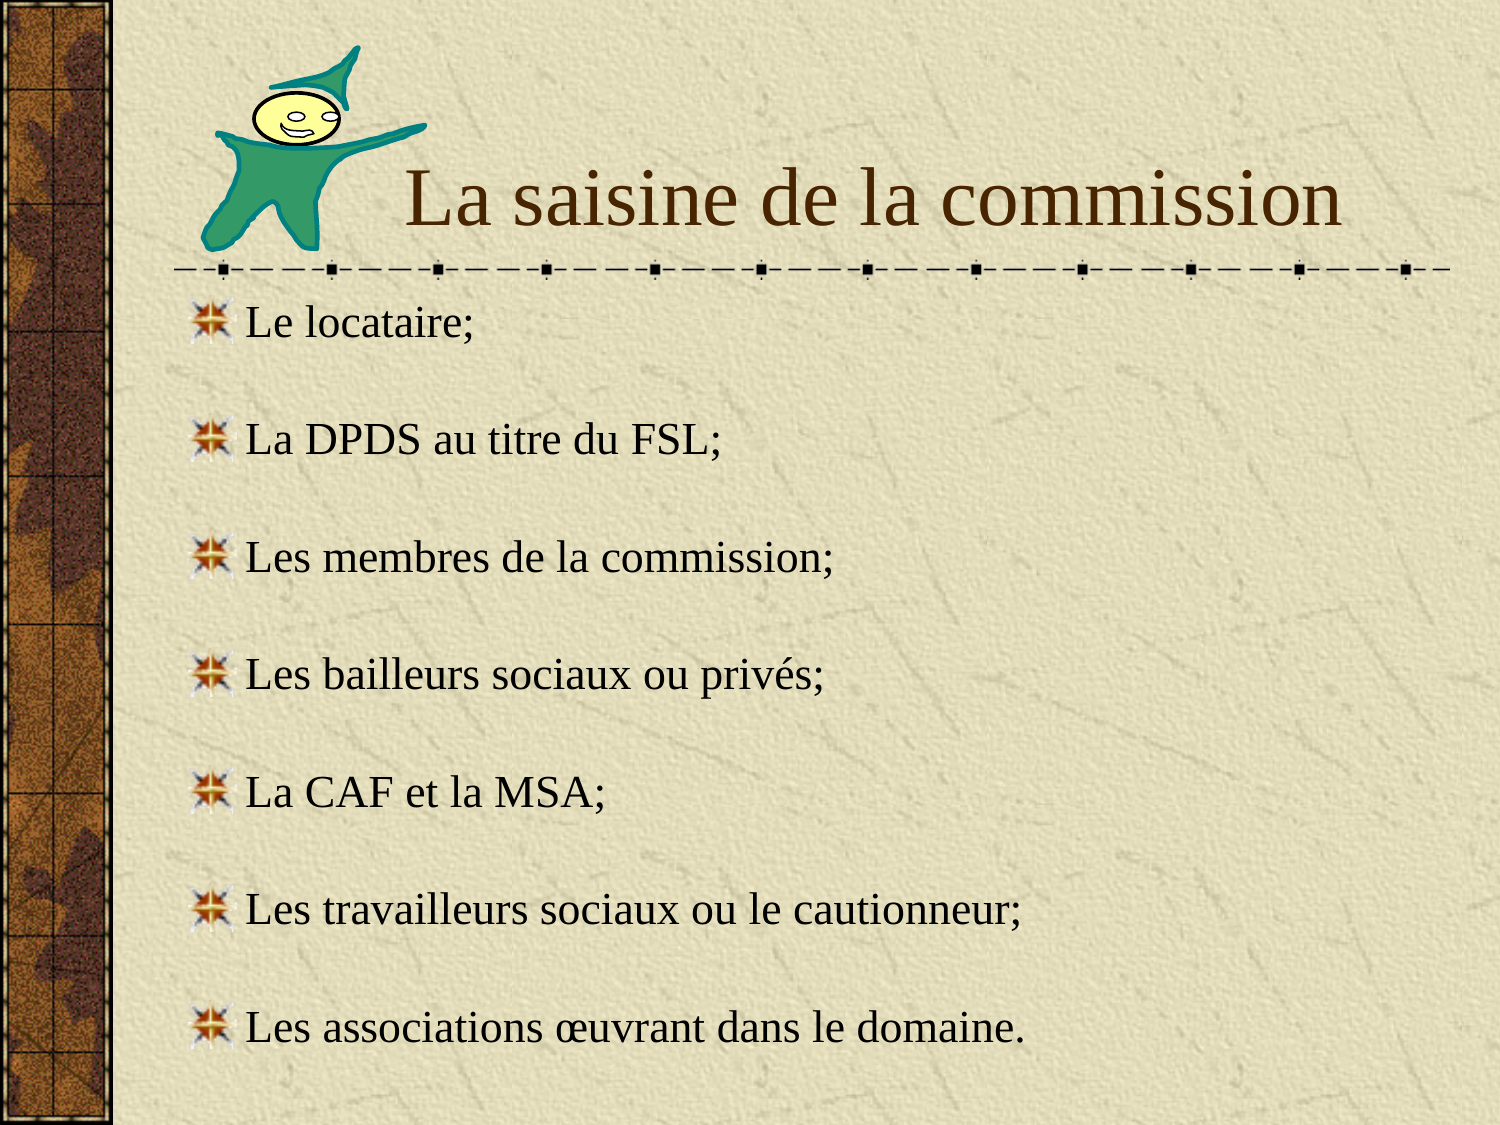

# La saisine de la commission
Le locataire;
La DPDS au titre du FSL;
Les membres de la commission;
Les bailleurs sociaux ou privés;
La CAF et la MSA;
Les travailleurs sociaux ou le cautionneur;
Les associations œuvrant dans le domaine.